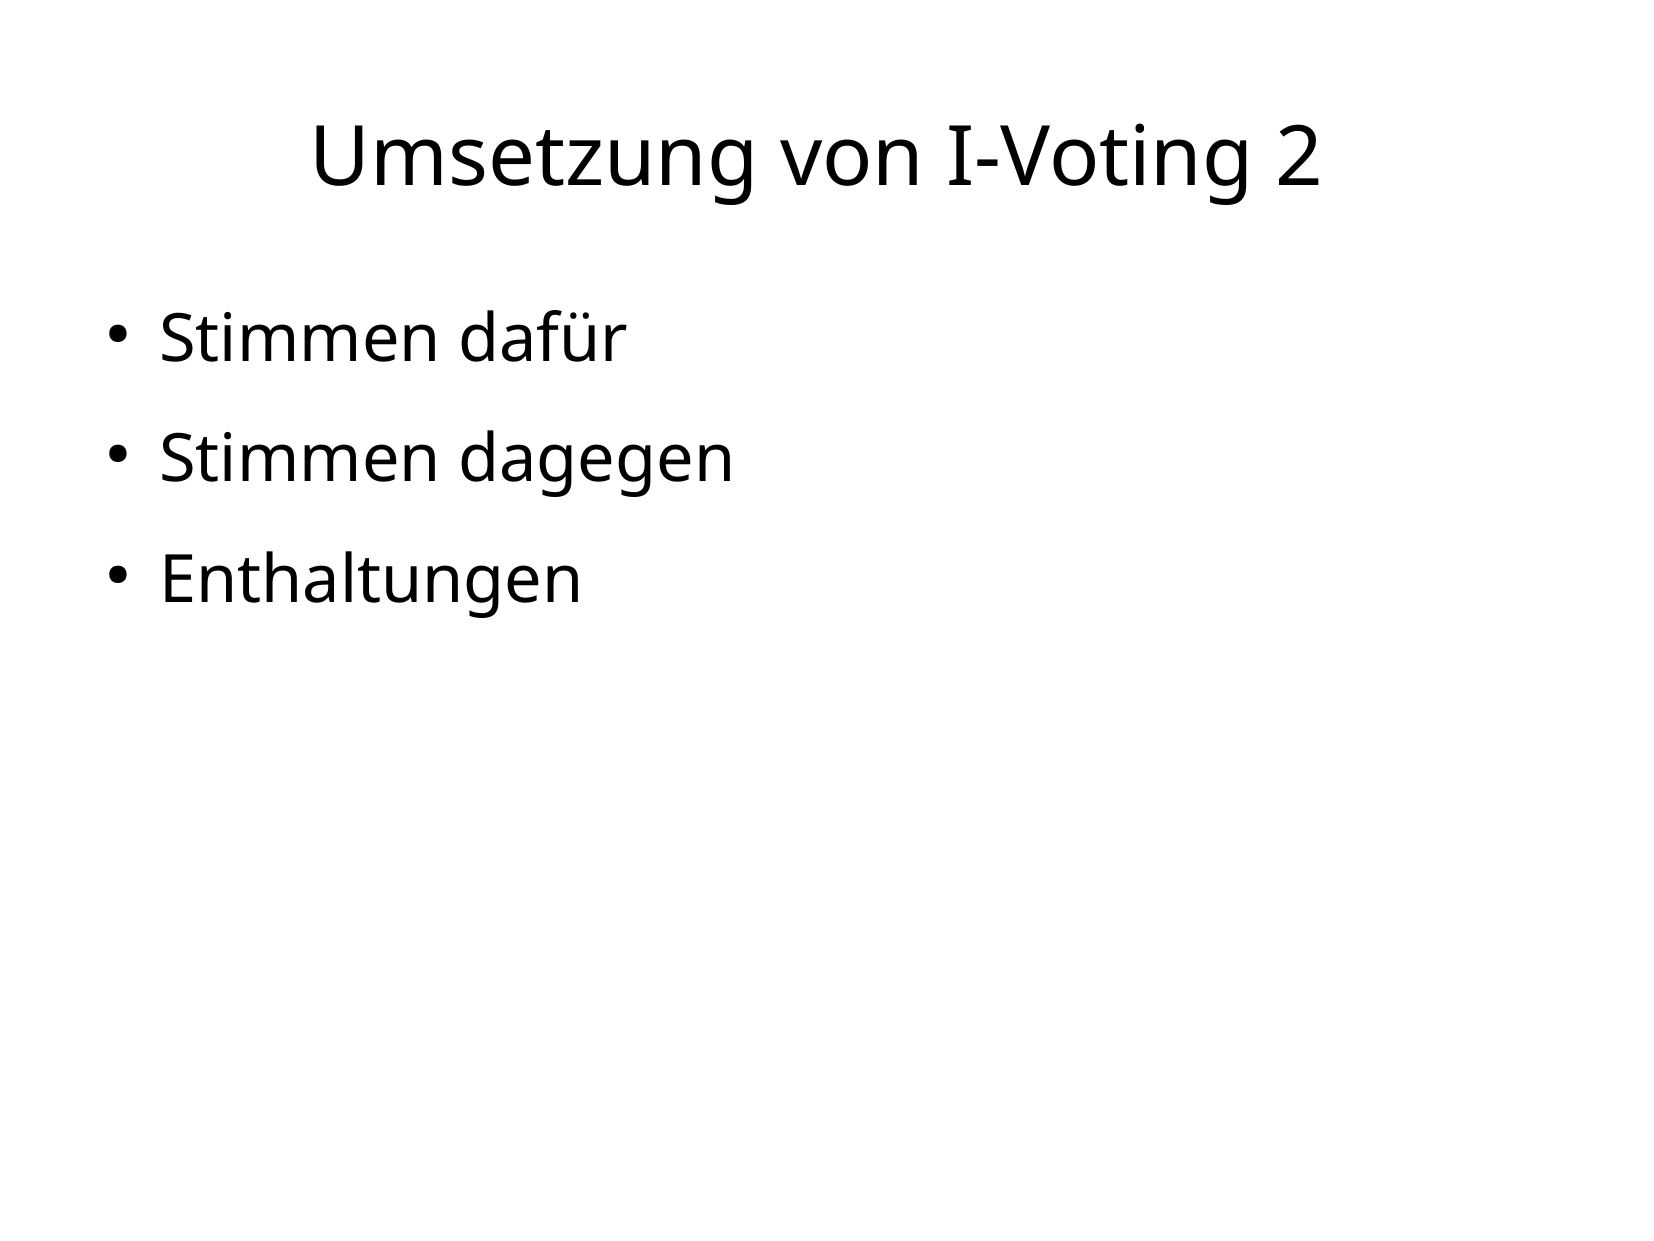

# Umsetzung von I-Voting 2
Stimmen dafür
Stimmen dagegen
Enthaltungen